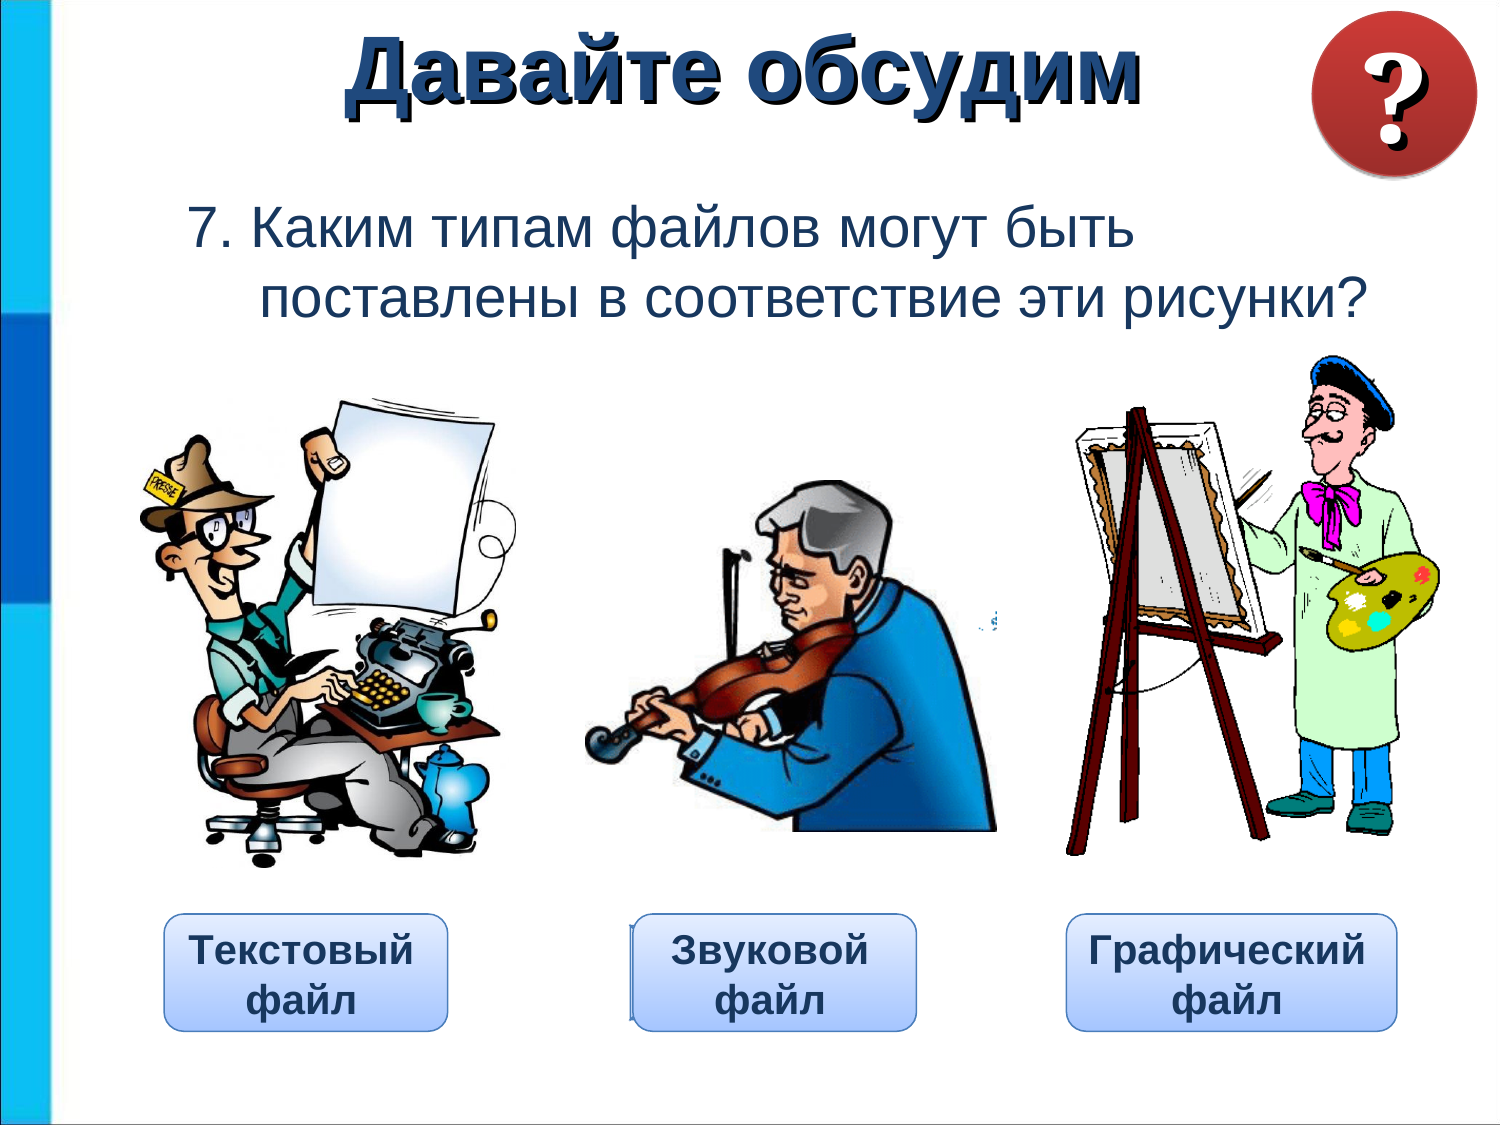

Давайте обсудим
?
# 7. Каким типам файлов могут быть поставлены в соответствие эти рисунки?
Текстовый файл
Звуковой файл
Графический файл
Проверка